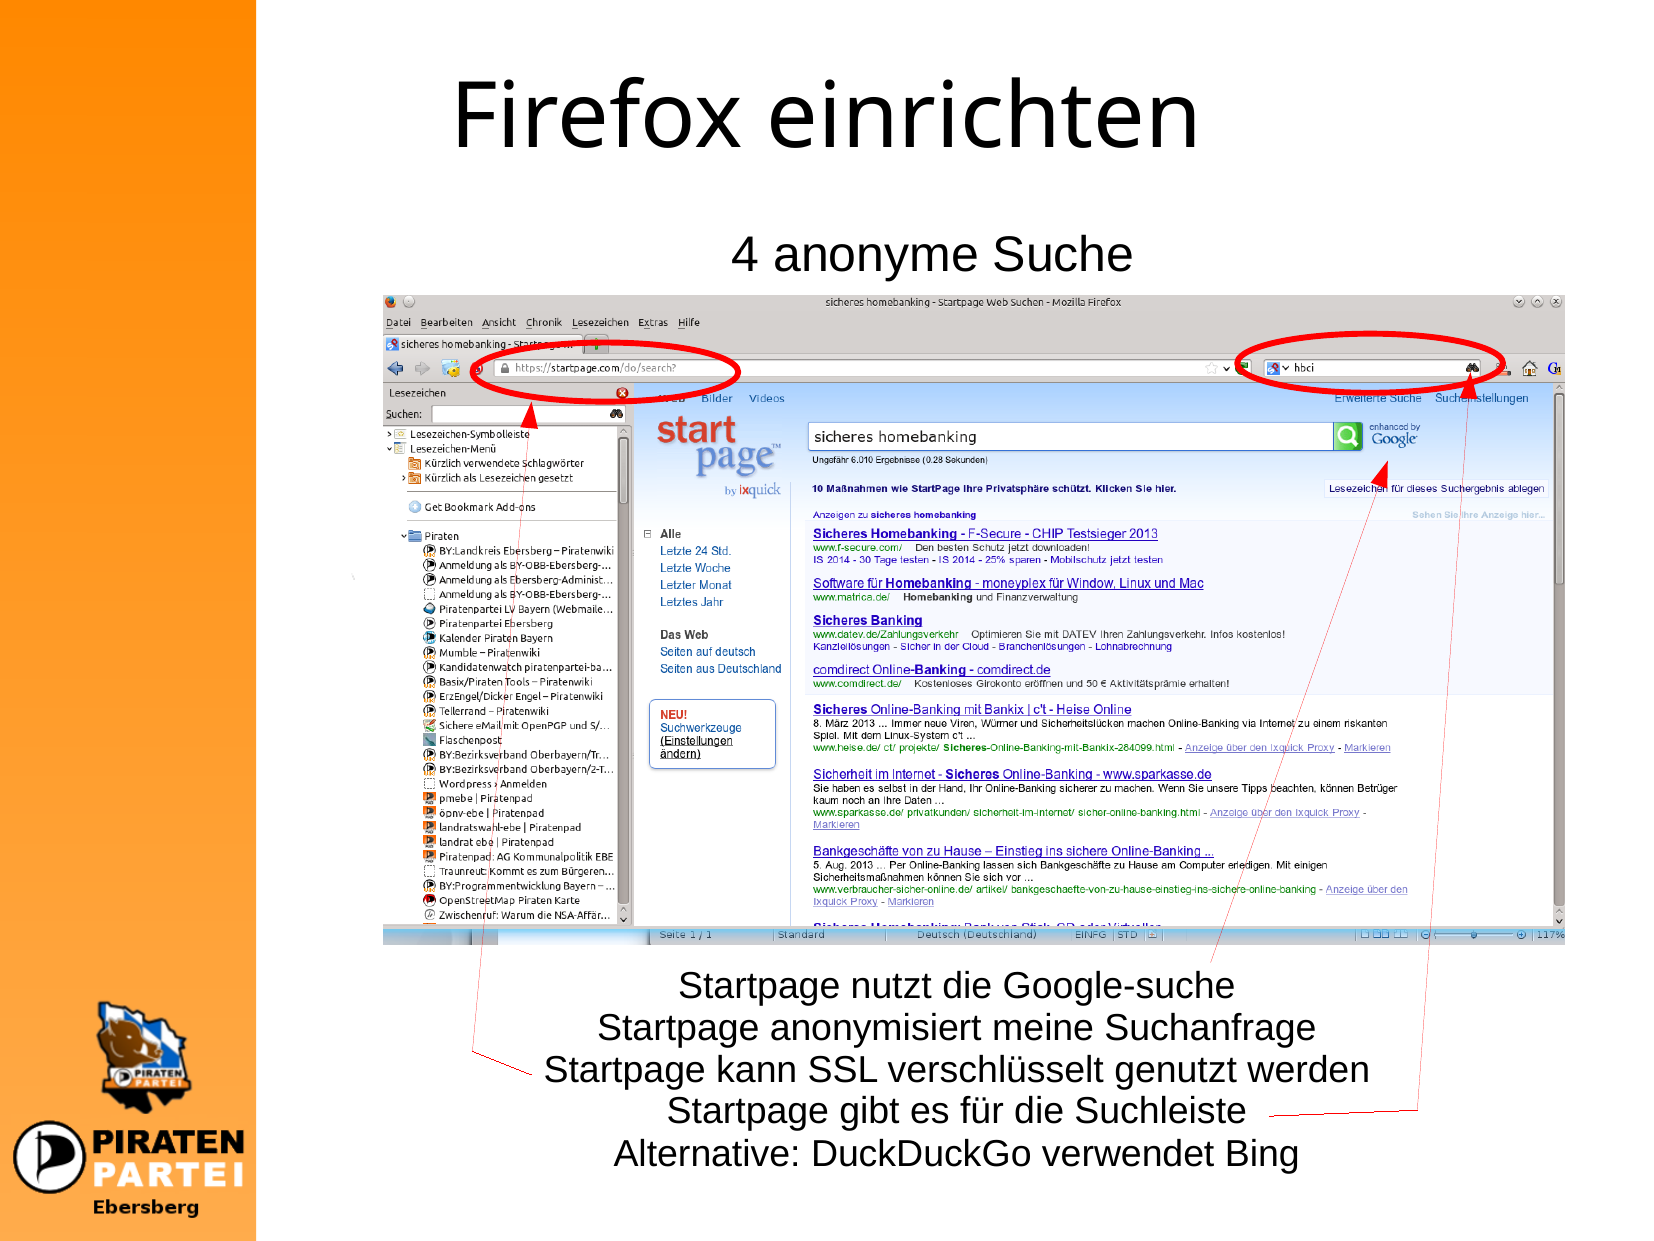

# Firefox einrichten
4 anonyme Suche
Startpage nutzt die Google-suche
Startpage anonymisiert meine Suchanfrage
Startpage kann SSL verschlüsselt genutzt werden
Startpage gibt es für die Suchleiste
Alternative: DuckDuckGo verwendet Bing